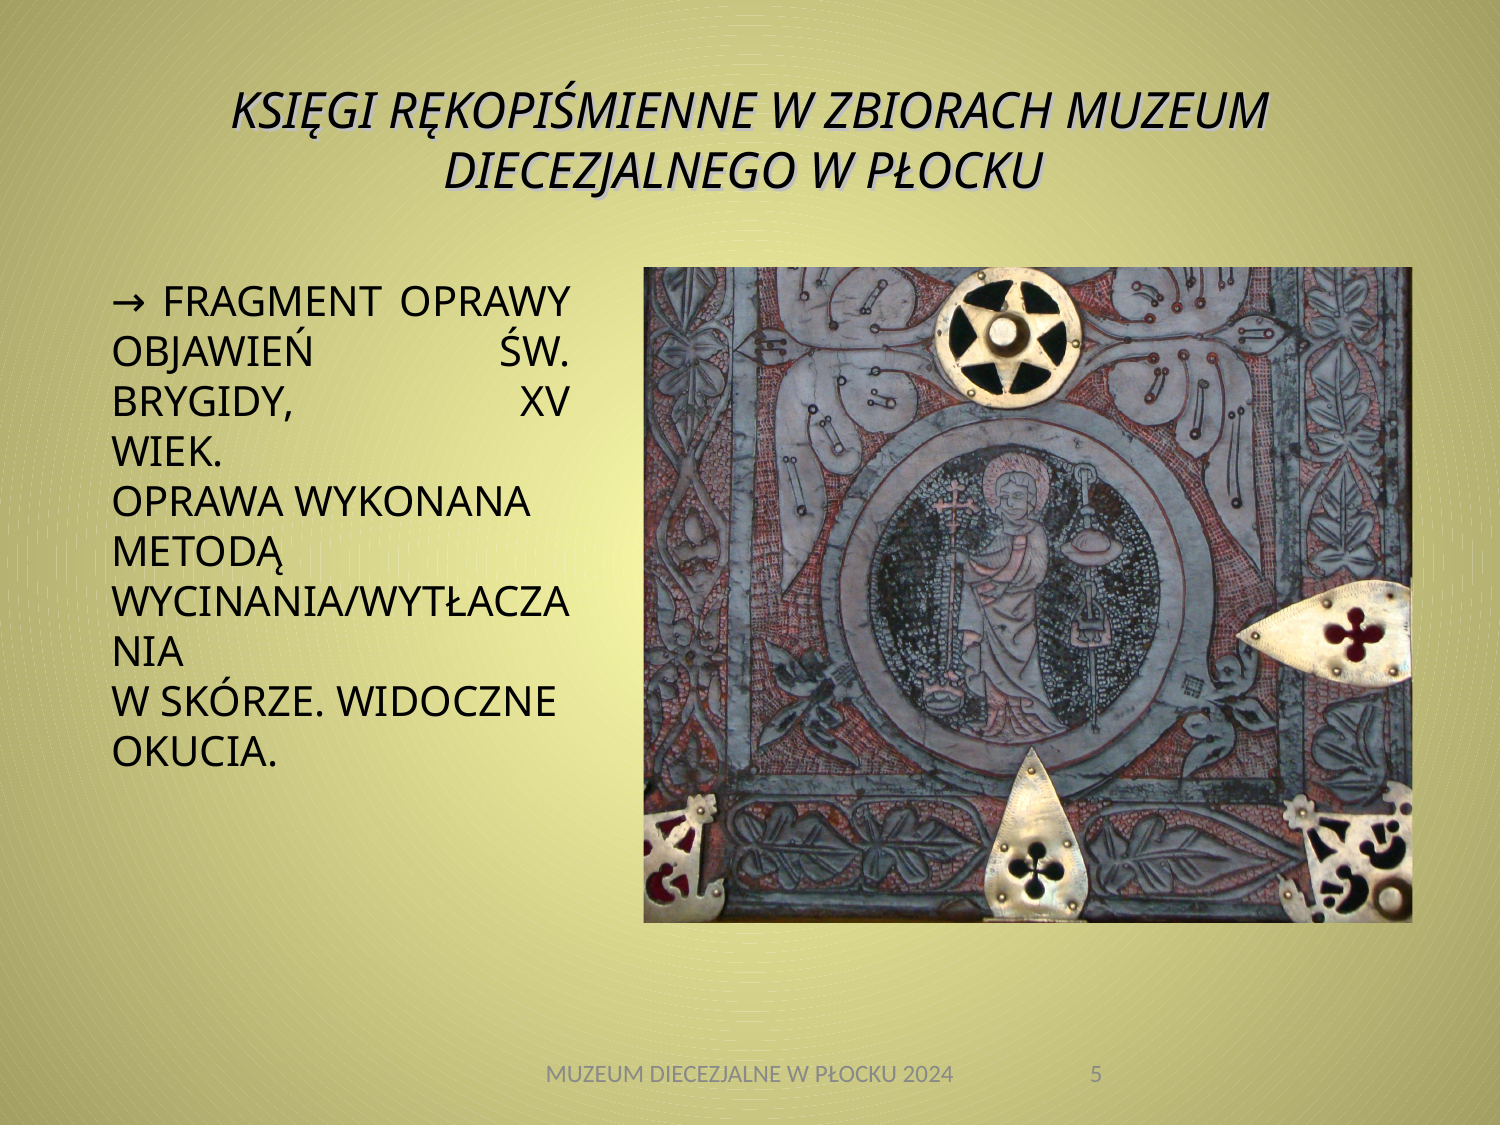

# KSIĘGI RĘKOPIŚMIENNE W ZBIORACH MUZEUM DIECEZJALNEGO W PŁOCKU
→ FRAGMENT OPRAWY OBJAWIEŃ ŚW. BRYGIDY, XV WIEK.
OPRAWA WYKONANA METODĄ WYCINANIA/WYTŁACZANIA
W SKÓRZE. WIDOCZNE OKUCIA.
MUZEUM DIECEZJALNE W PŁOCKU 2024